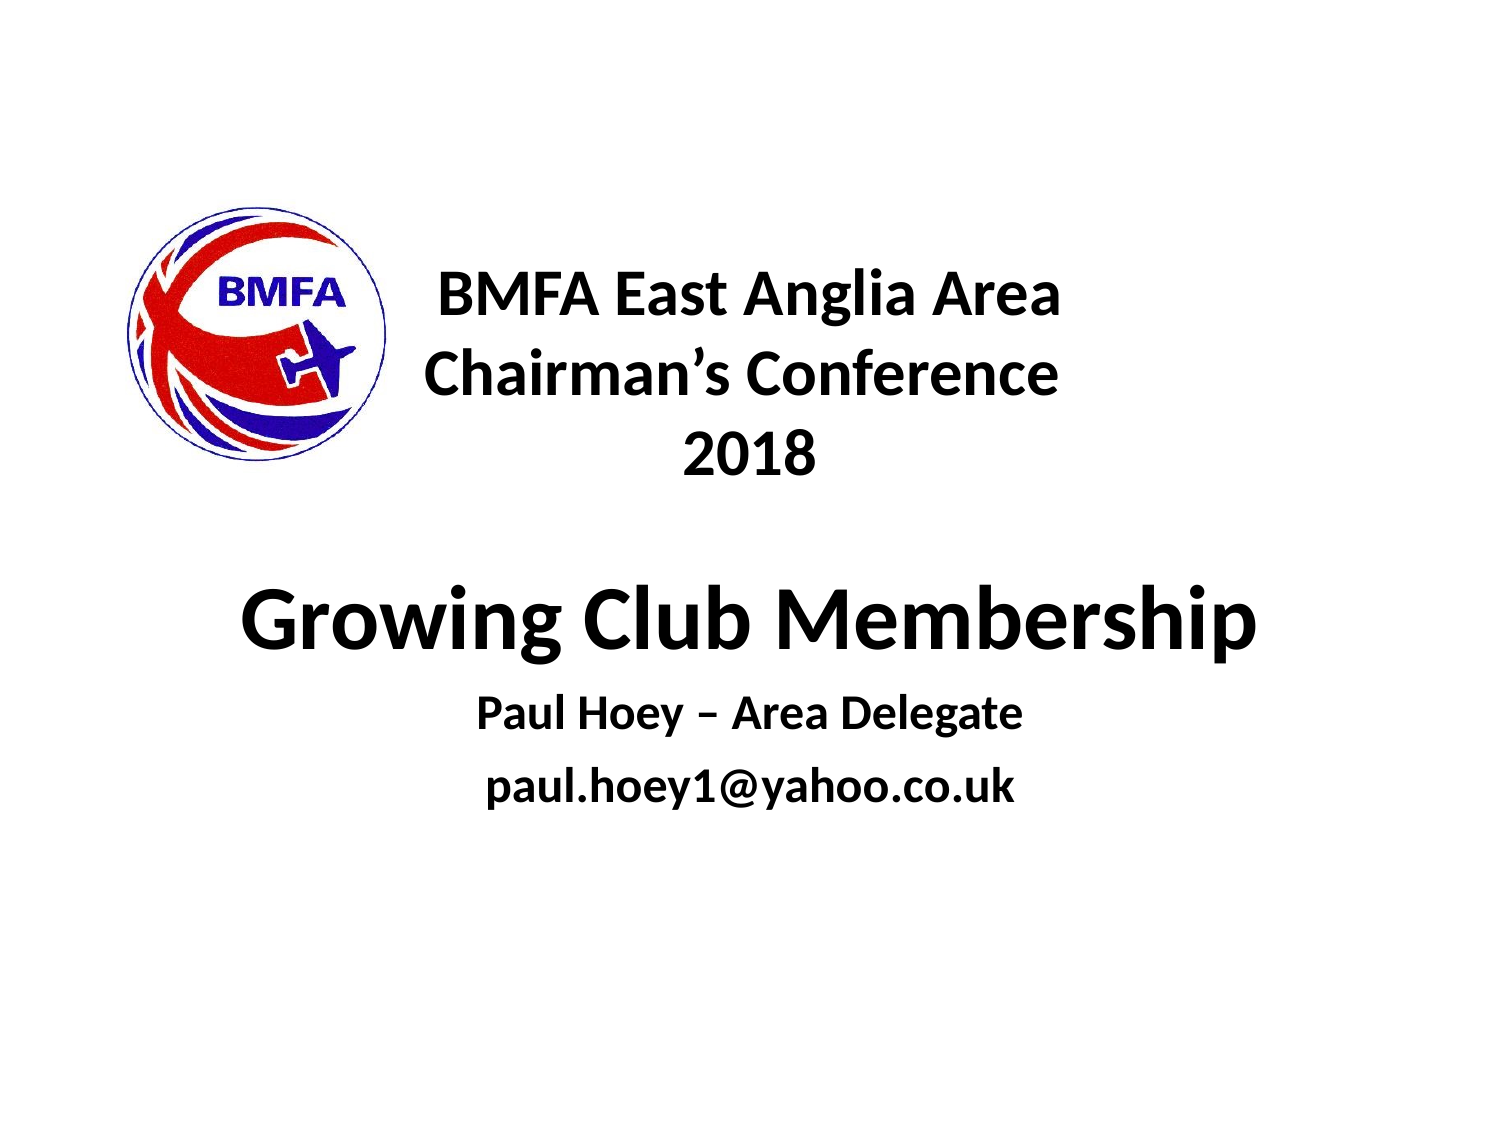

# BMFA East Anglia Area Chairman’s Conference 2018
Growing Club Membership
Paul Hoey – Area Delegate
paul.hoey1@yahoo.co.uk